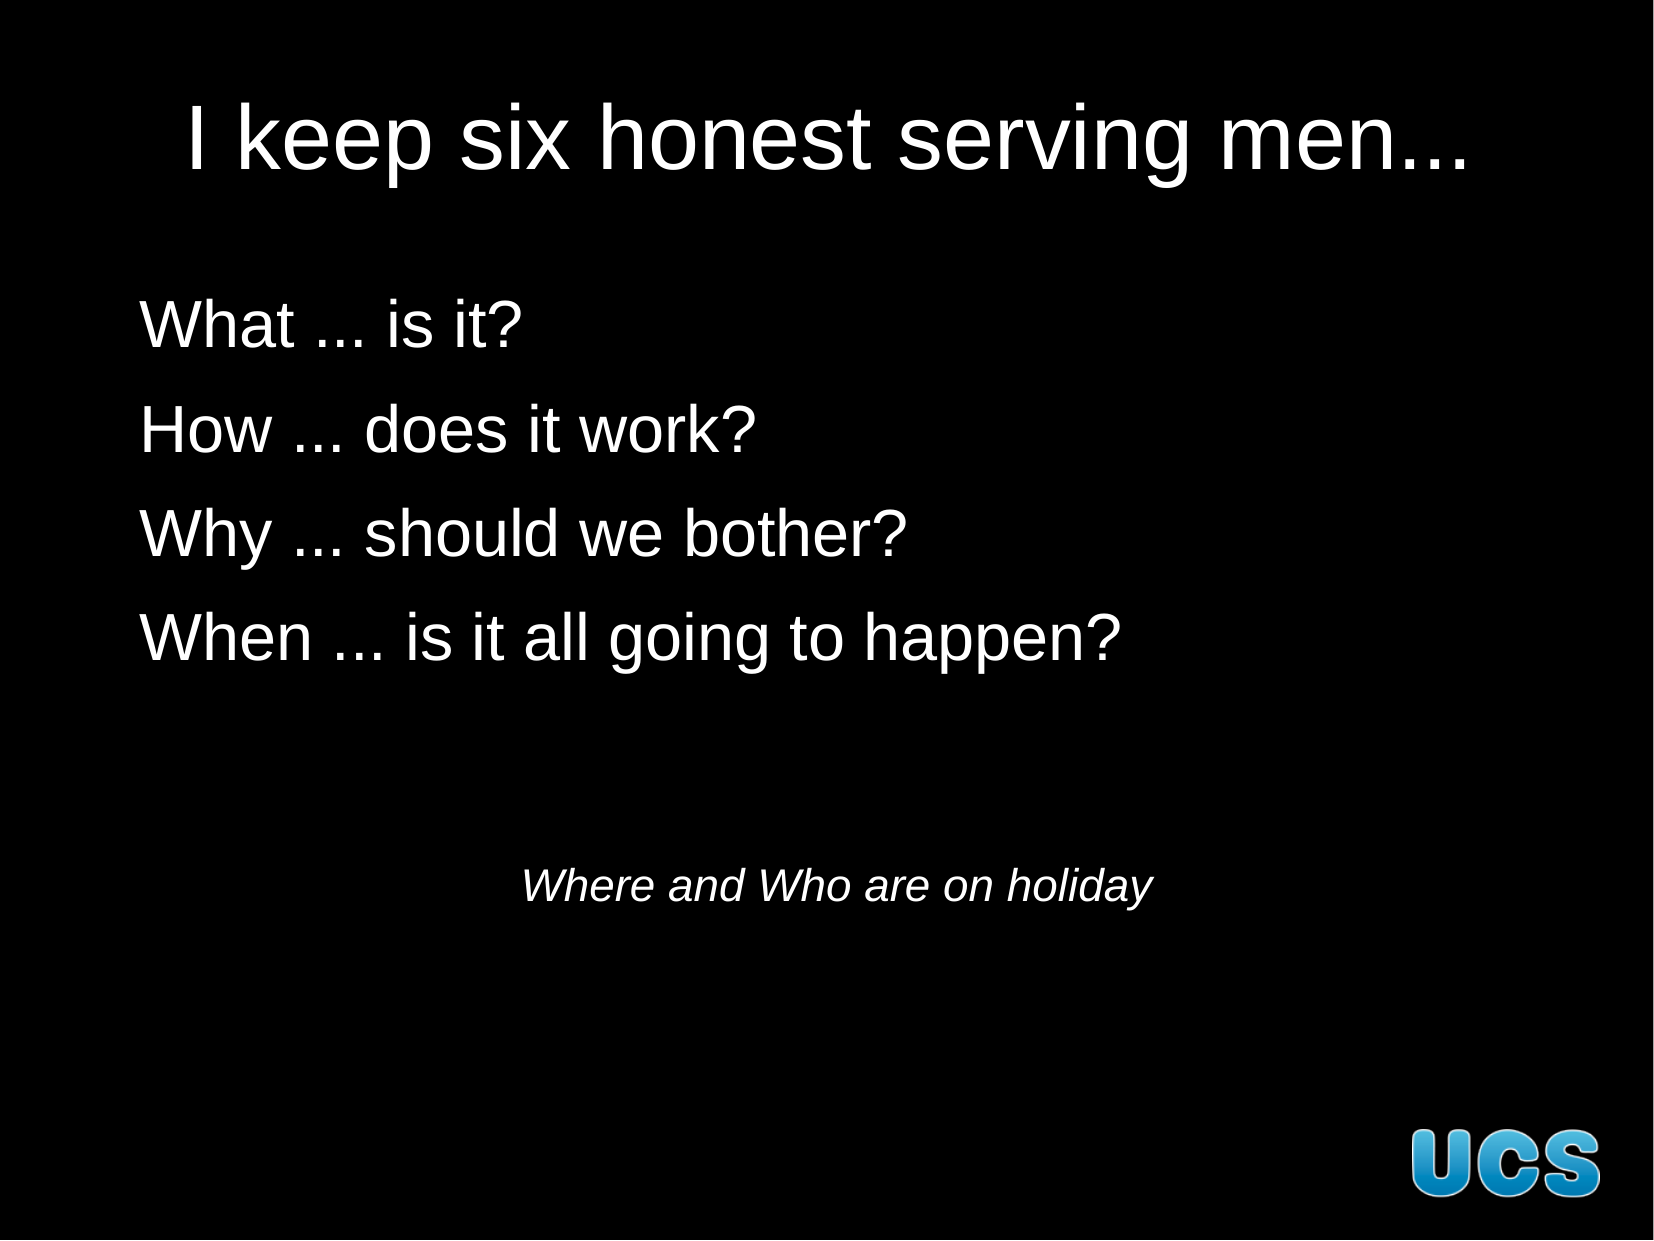

# I keep six honest serving men...
What ... is it?
How ... does it work?
Why ... should we bother?
When ... is it all going to happen?
Where and Who are on holiday